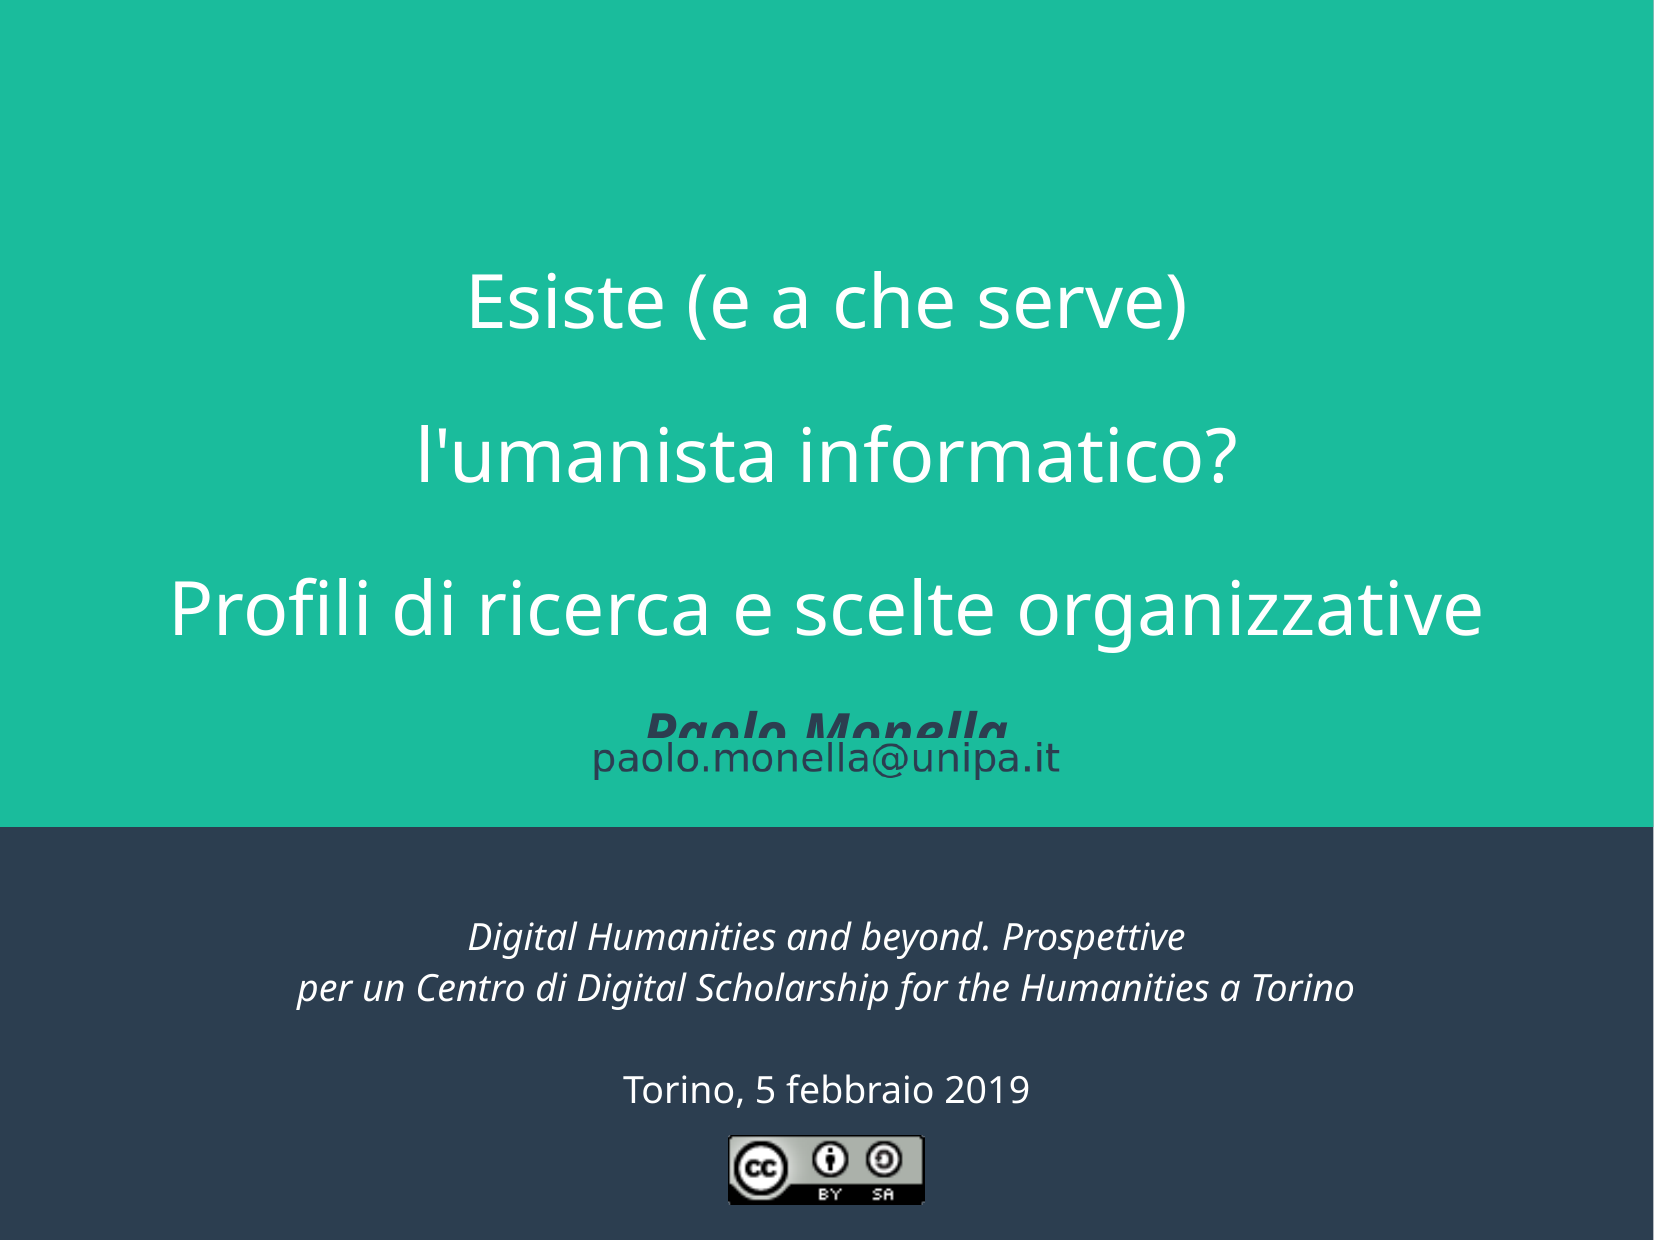

# Esiste (e a che serve) l'umanista informatico? Profili di ricerca e scelte organizzative Paolo Monella
Digital Humanities and beyond. Prospettive
per un Centro di Digital Scholarship for the Humanities a Torino
Torino, 5 febbraio 2019